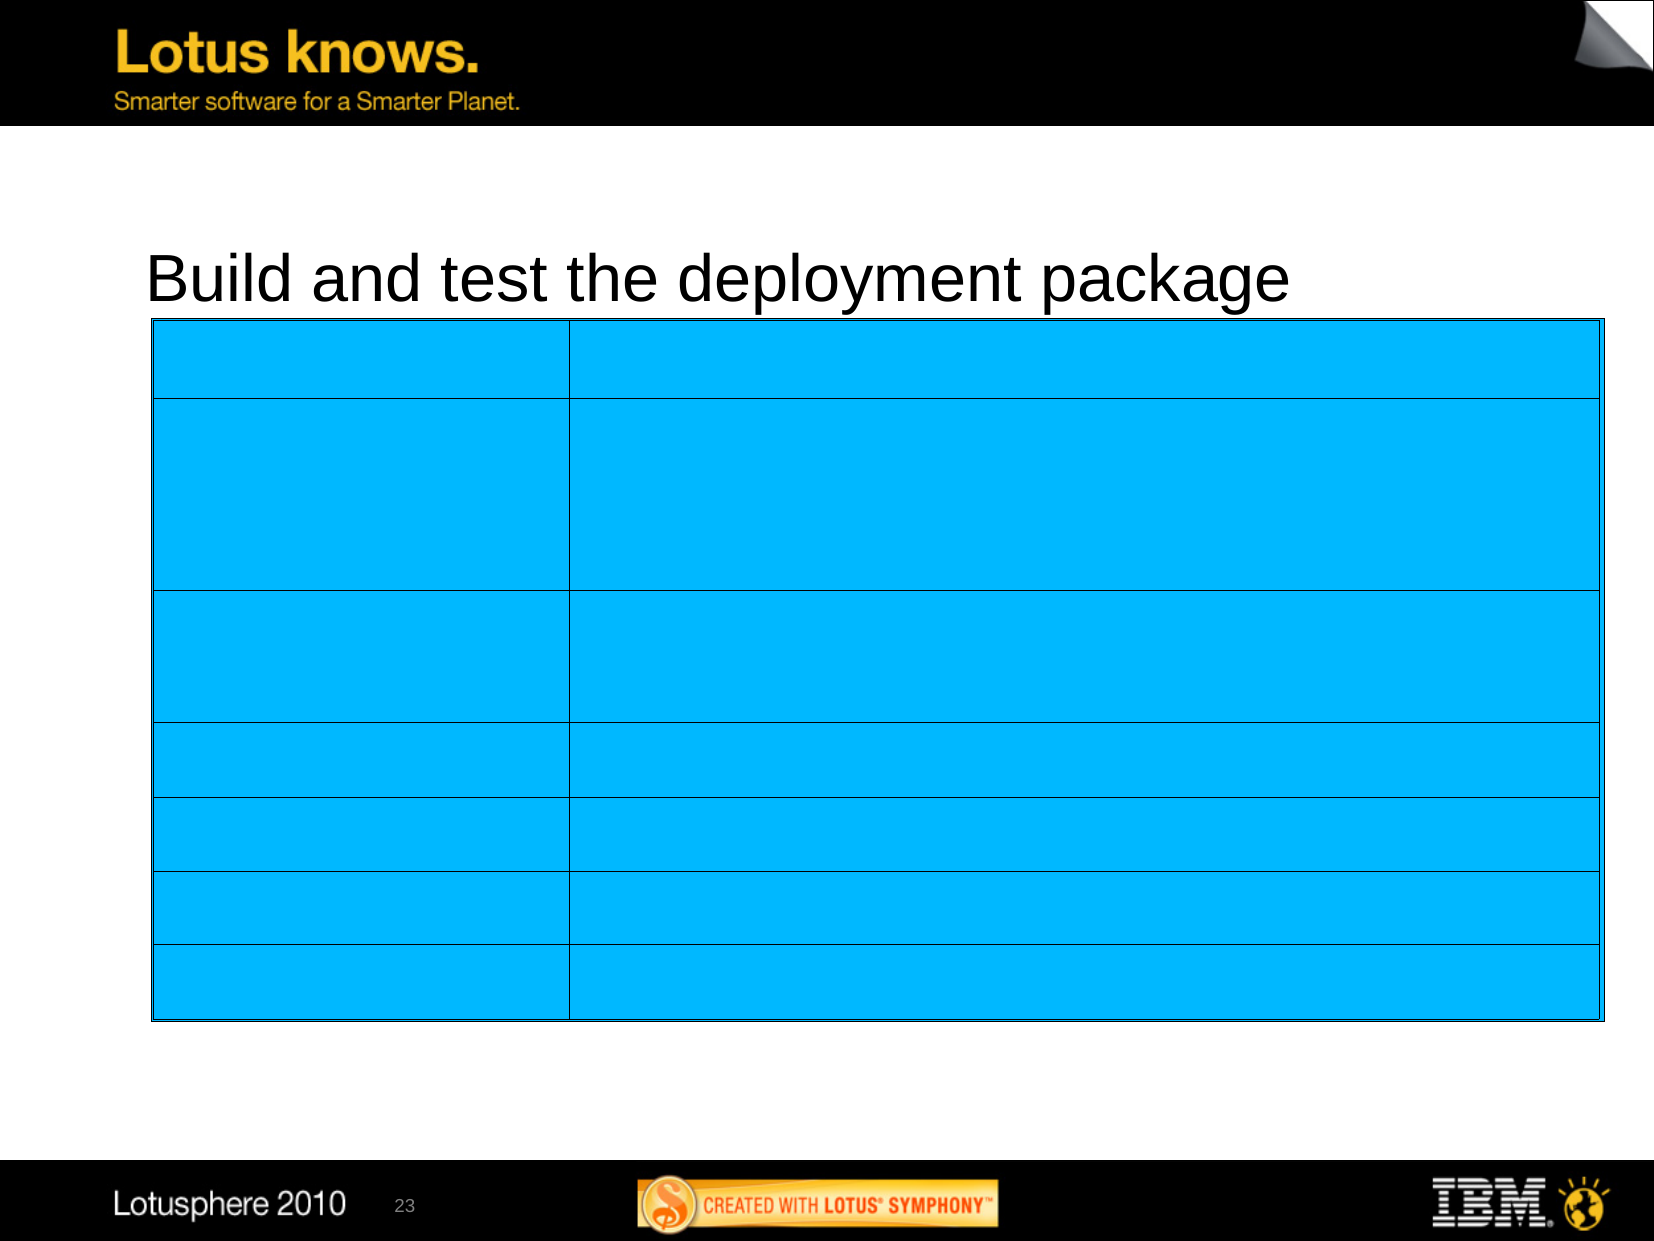

# Build and test the deployment package
23